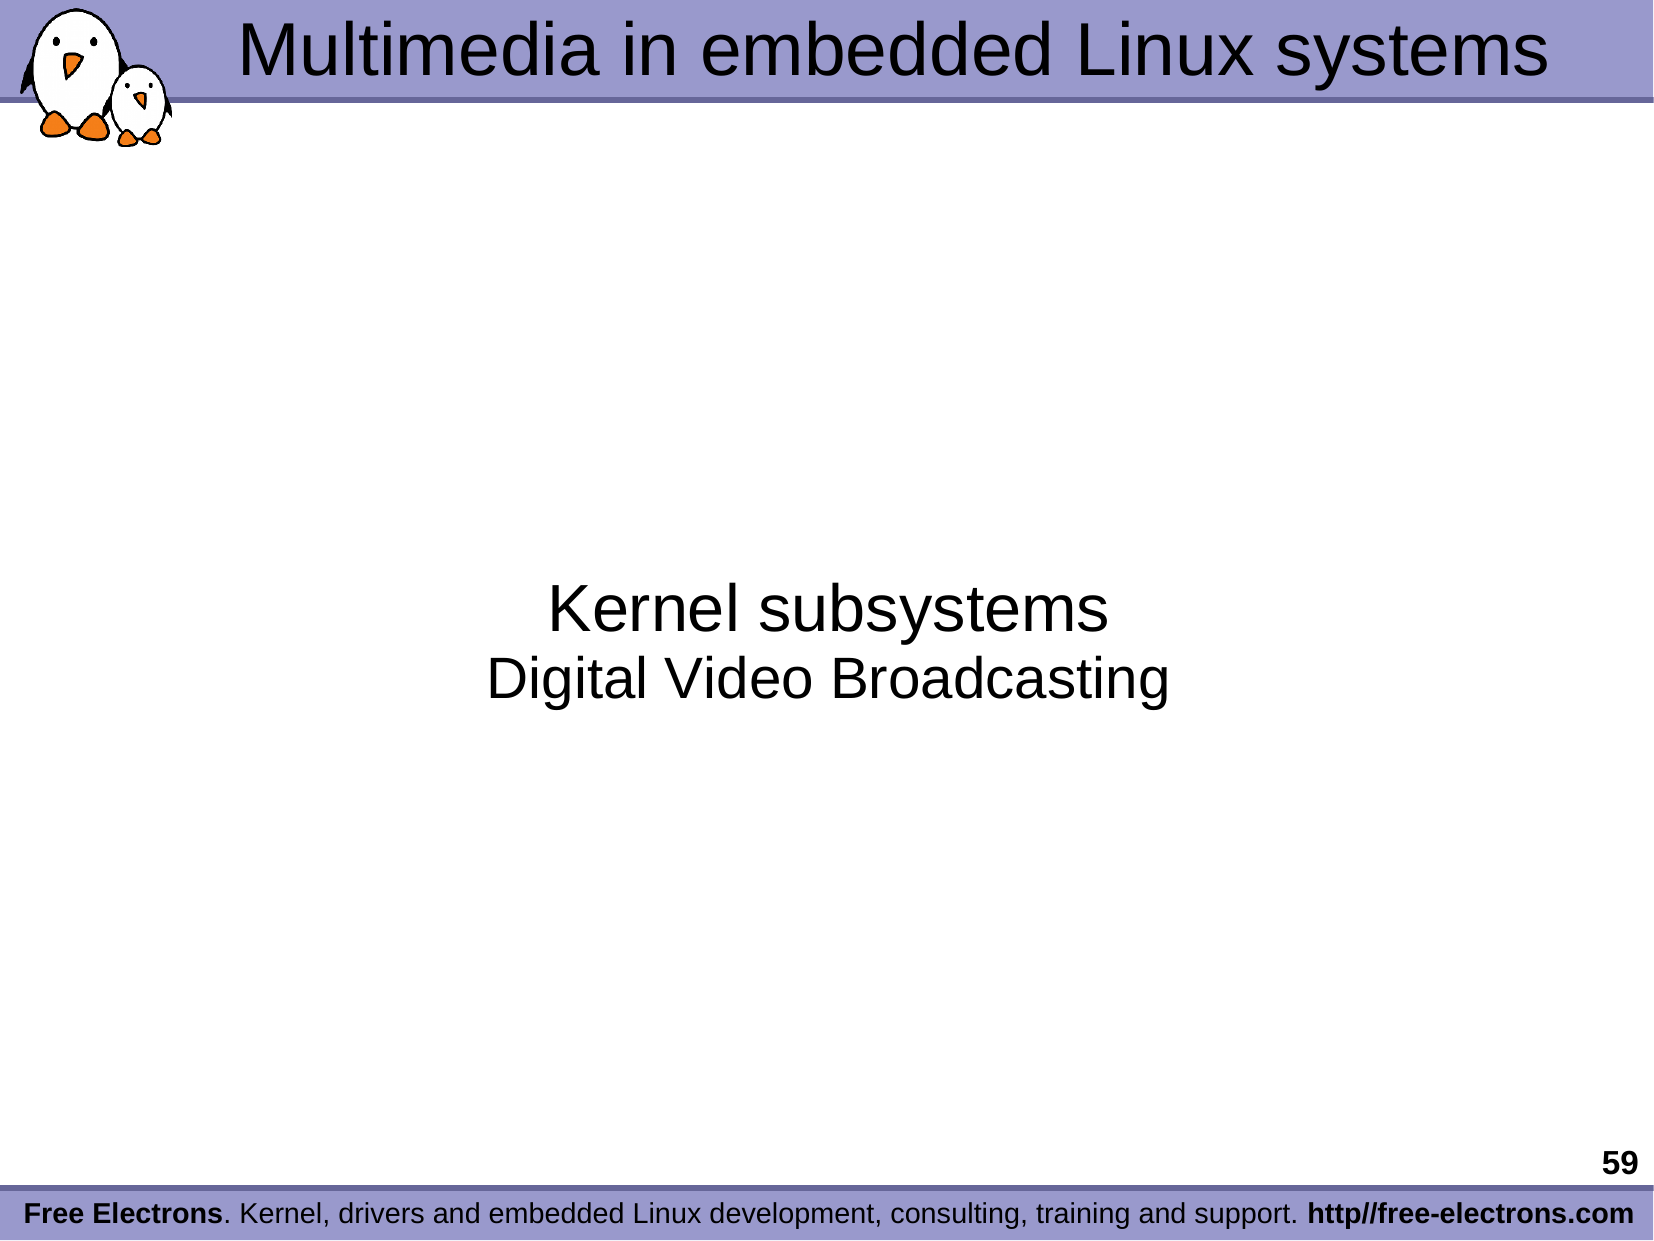

# Multimedia in embedded Linux systems
Kernel subsystems
Digital Video Broadcasting